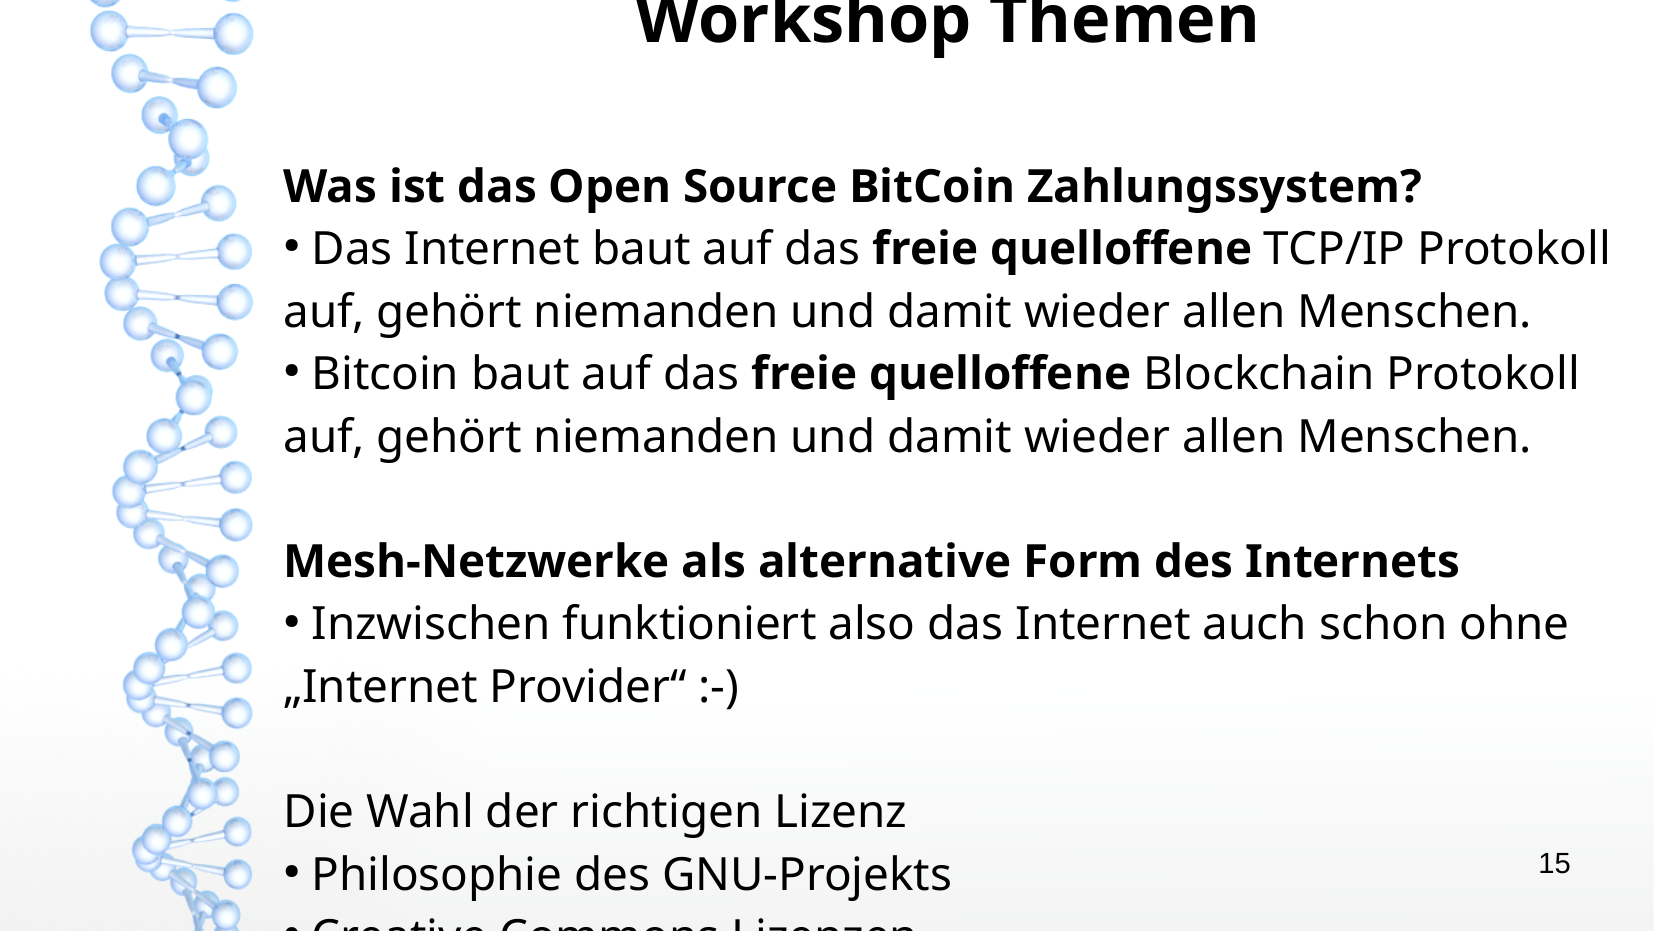

# Workshop Themen
Was ist das Open Source BitCoin Zahlungssystem?
 Das Internet baut auf das freie quelloffene TCP/IP Protokoll auf, gehört niemanden und damit wieder allen Menschen.
 Bitcoin baut auf das freie quelloffene Blockchain Protokoll auf, gehört niemanden und damit wieder allen Menschen.
Mesh-Netzwerke als alternative Form des Internets
 Inzwischen funktioniert also das Internet auch schon ohne „Internet Provider“ :-)
Die Wahl der richtigen Lizenz
 Philosophie des GNU-Projekts
 Creative Commons Lizenzen
15